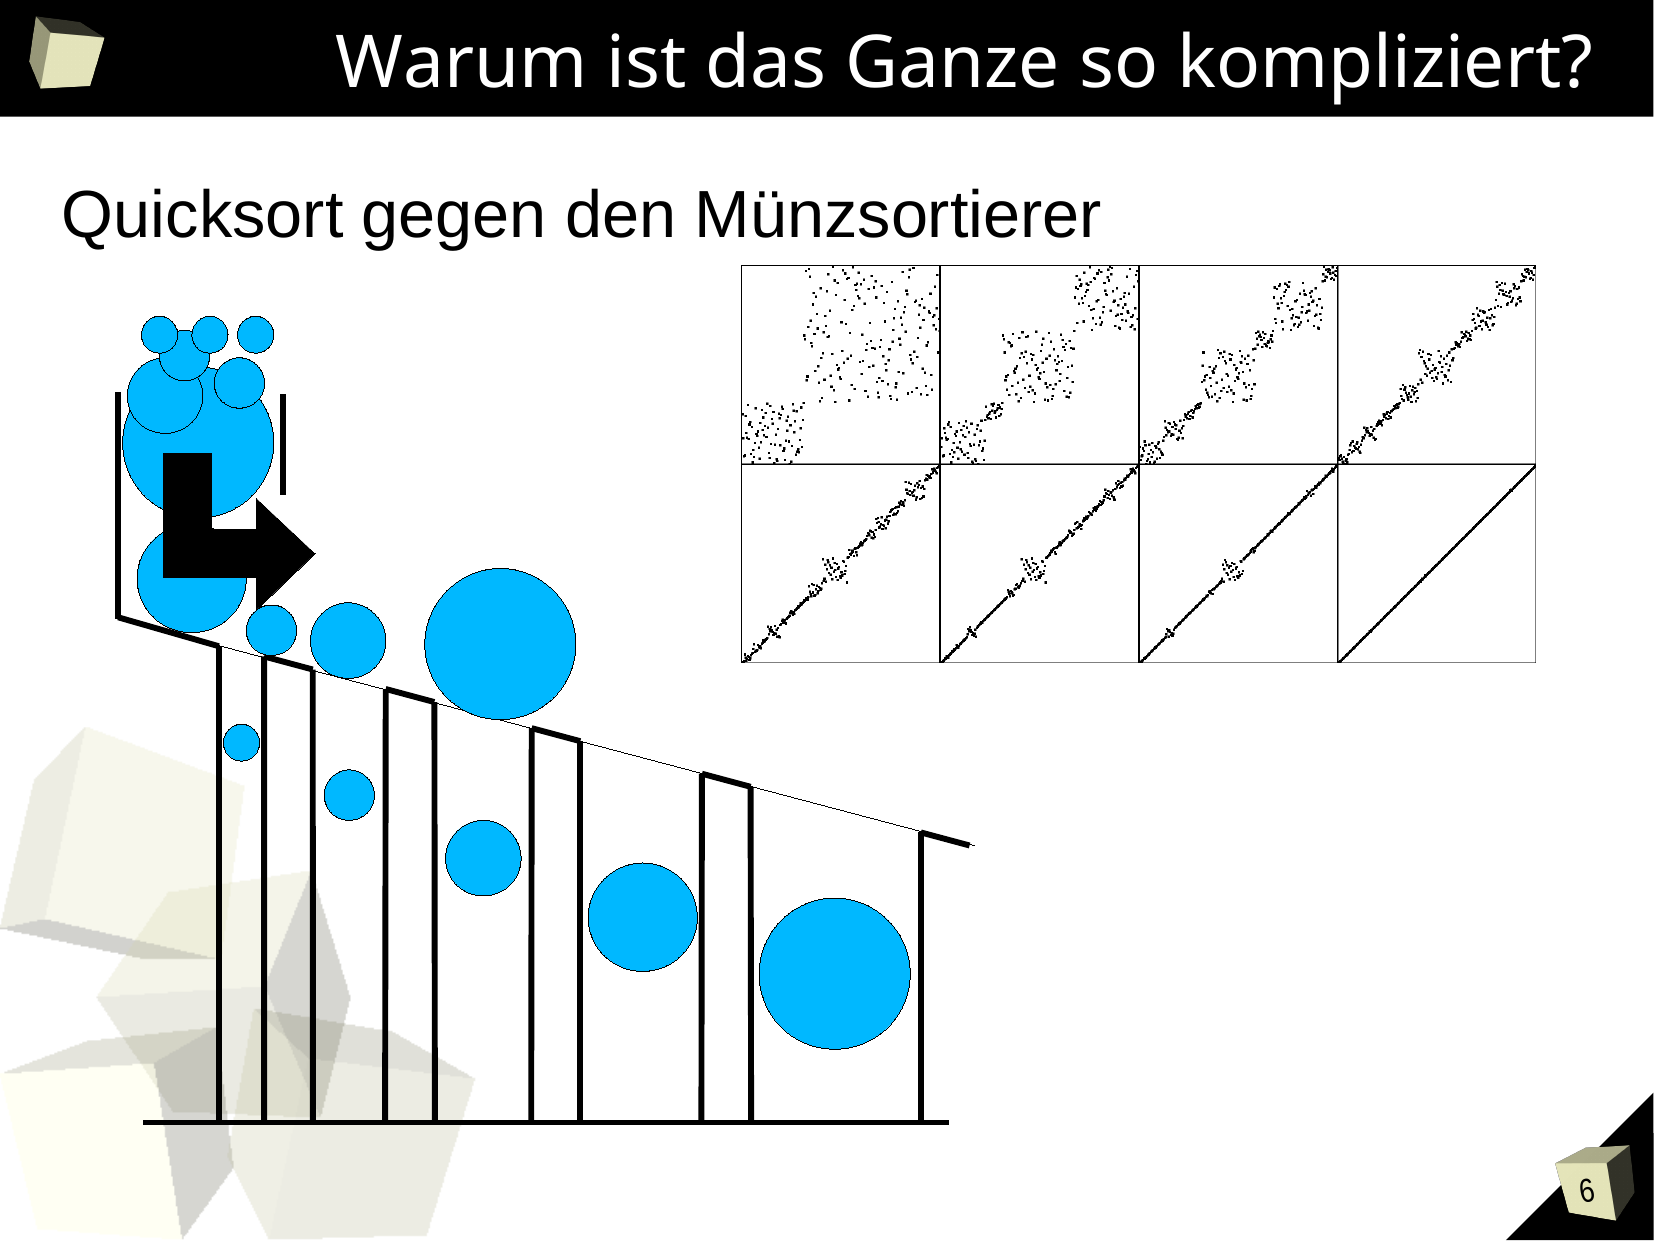

# Warum ist das Ganze so kompliziert?
Quicksort gegen den Münzsortierer